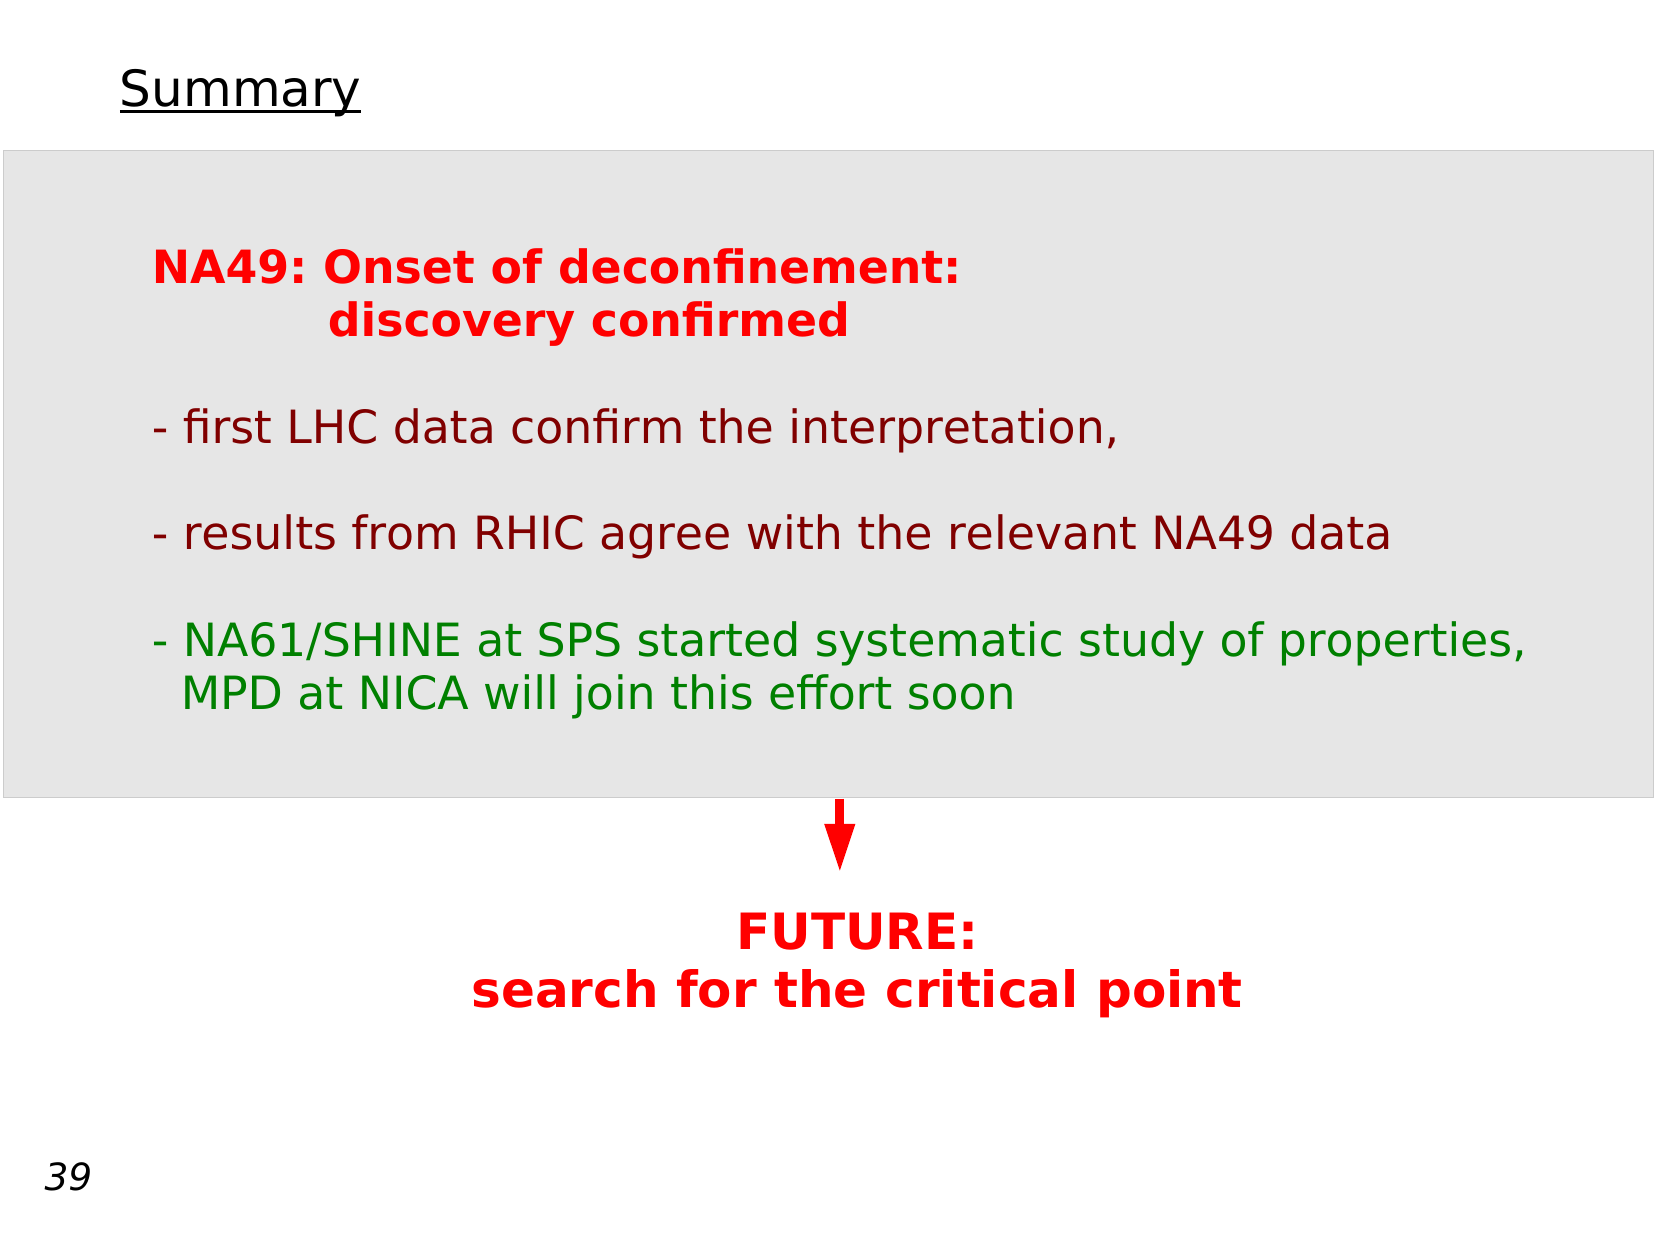

Summary
NA49: Onset of deconfinement:
 discovery confirmed
- first LHC data confirm the interpretation,
- results from RHIC agree with the relevant NA49 data
- NA61/SHINE at SPS started systematic study of properties,
 MPD at NICA will join this effort soon
FUTURE:
search for the critical point